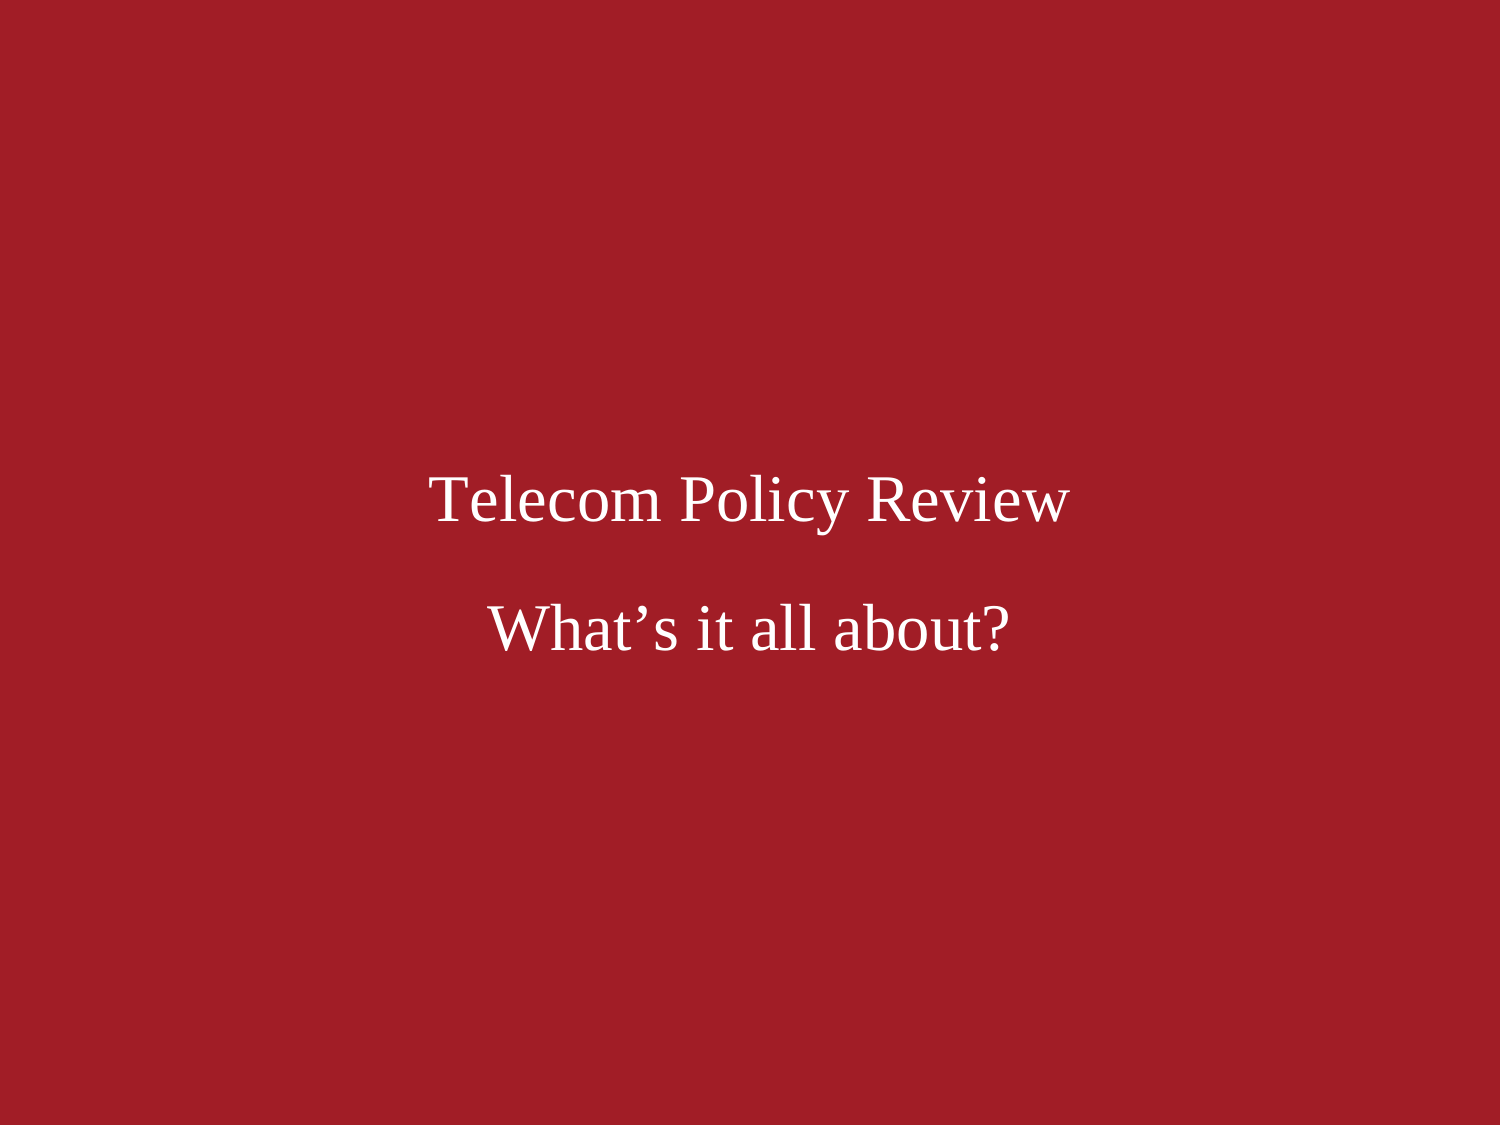

# Telecom Policy Review What’s it all about?